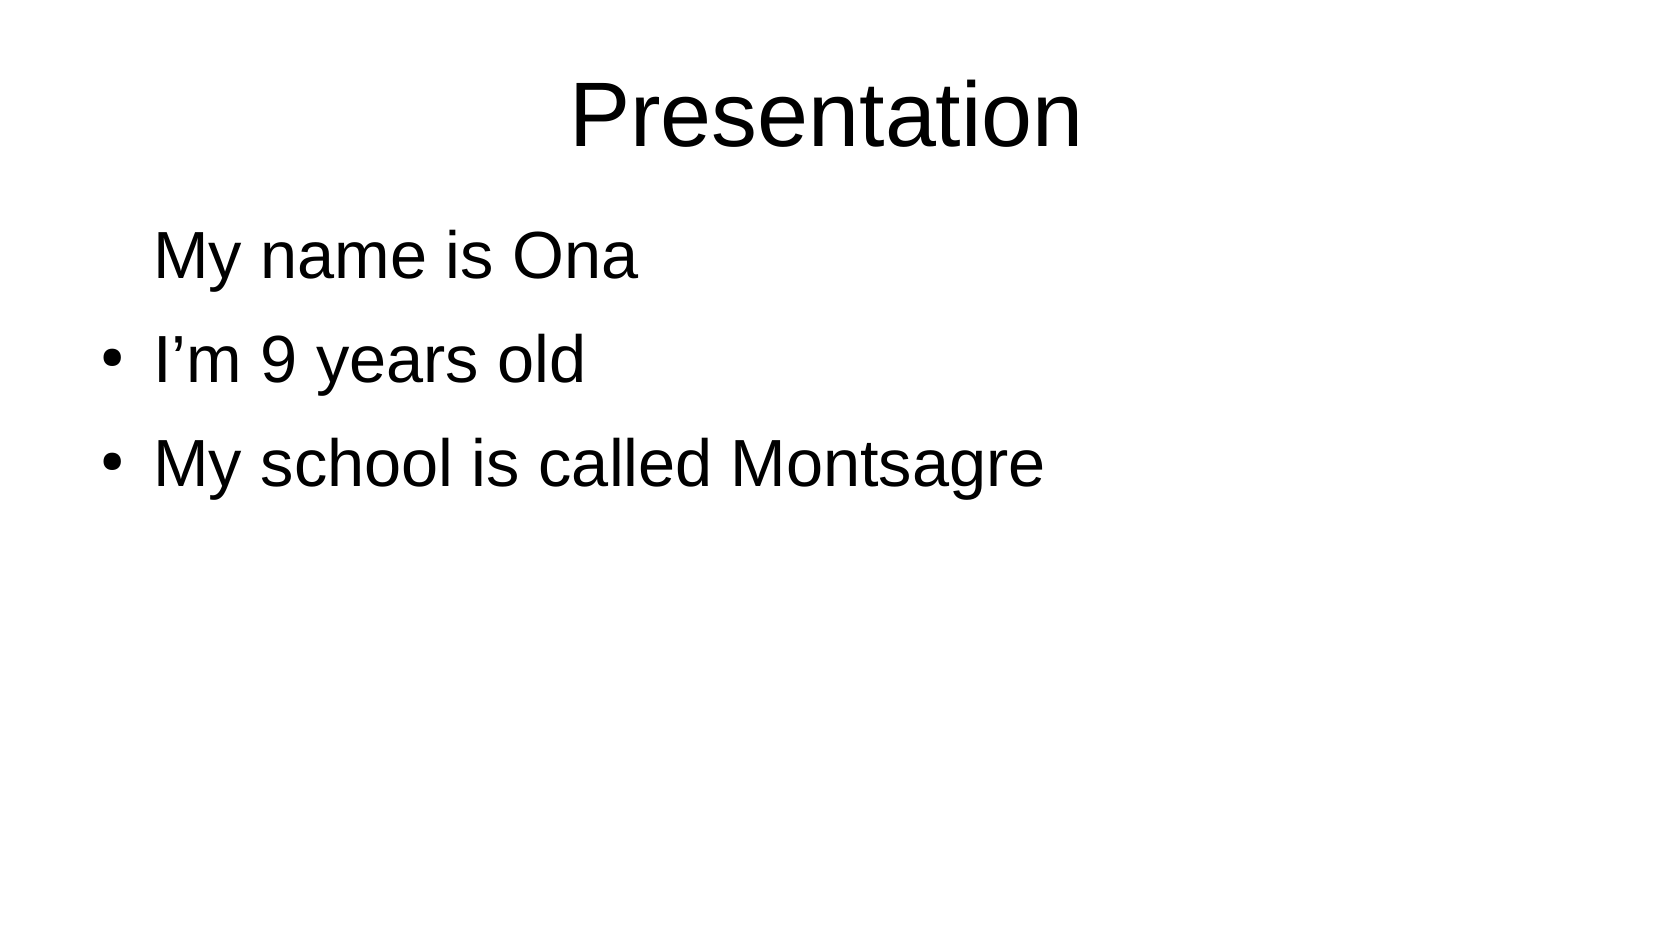

# Presentation
My name is Ona
I’m 9 years old
My school is called Montsagre